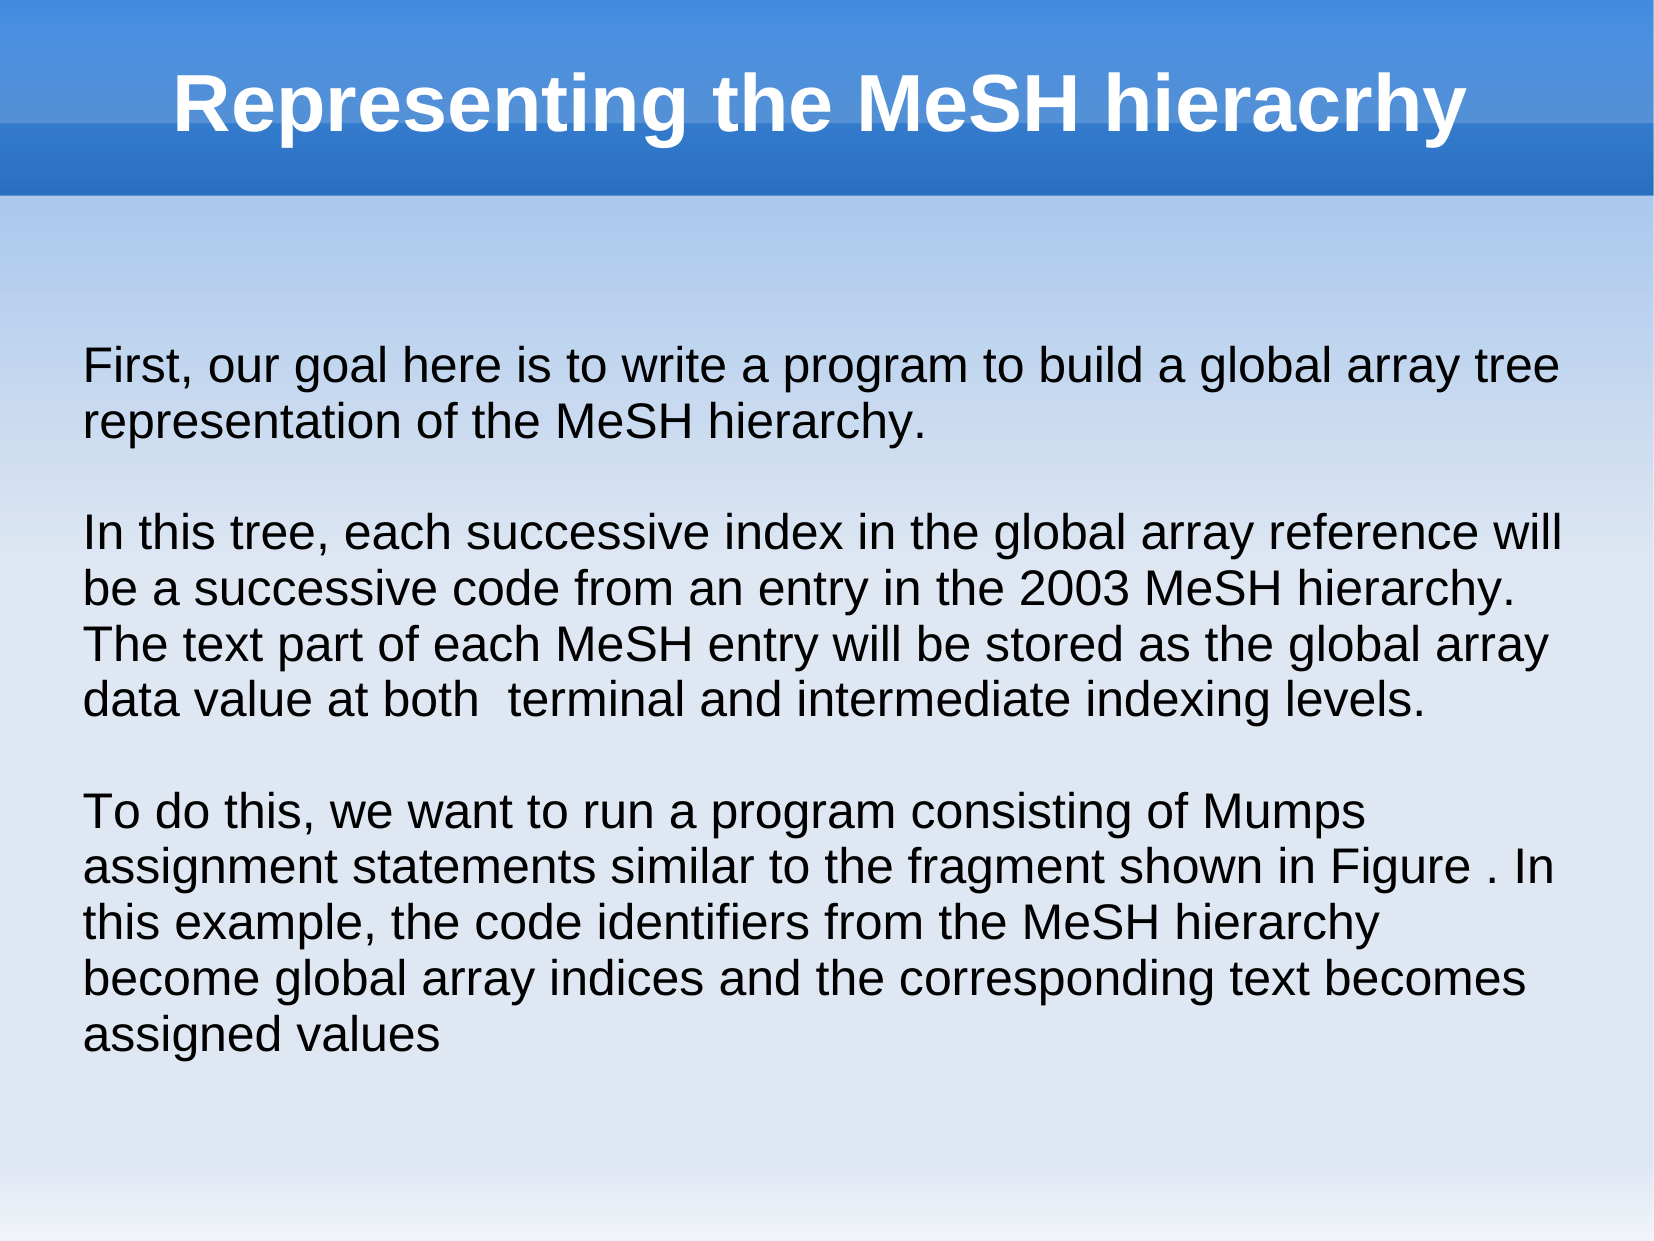

# Representing the MeSH hieracrhy
First, our goal here is to write a program to build a global array tree representation of the MeSH hierarchy.
In this tree, each successive index in the global array reference will be a successive code from an entry in the 2003 MeSH hierarchy. The text part of each MeSH entry will be stored as the global array data value at both terminal and intermediate indexing levels.
To do this, we want to run a program consisting of Mumps assignment statements similar to the fragment shown in Figure . In this example, the code identifiers from the MeSH hierarchy become global array indices and the corresponding text becomes assigned values